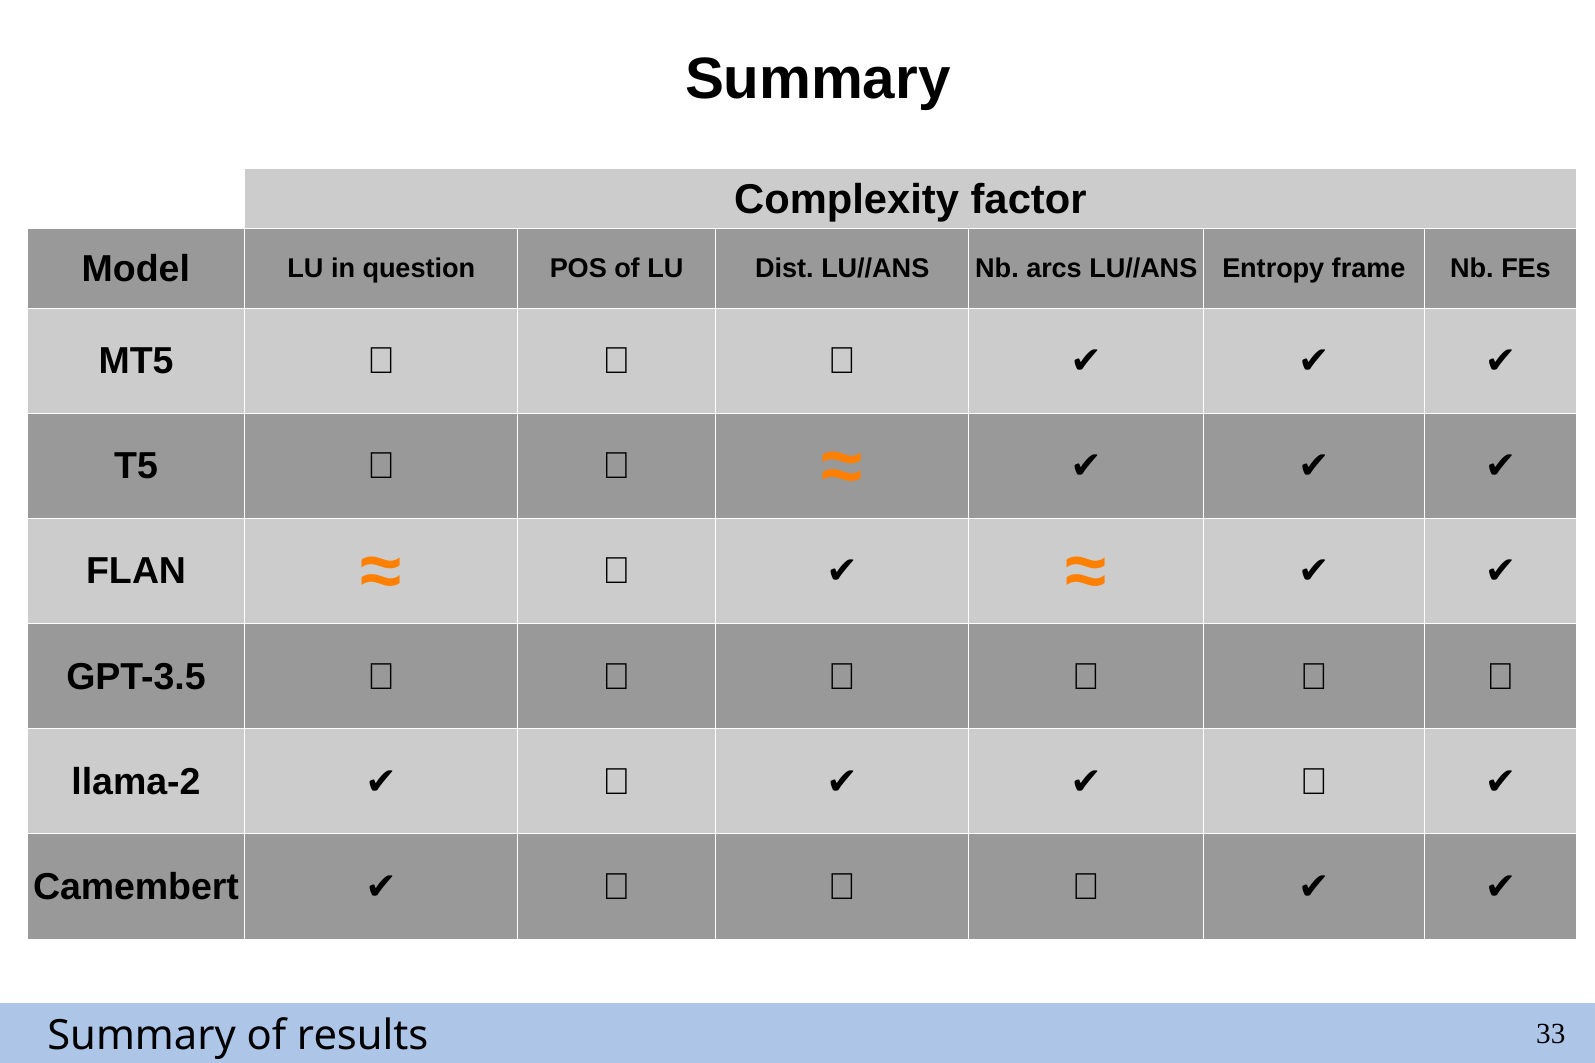

Summary
| | Complexity factor | | | | | |
| --- | --- | --- | --- | --- | --- | --- |
| Model | LU in question | POS of LU | Dist. LU//ANS | Nb. arcs LU//ANS | Entropy frame | Nb. FEs |
| MT5 | ❌ | ❌ | ❌ | ✔️ | ✔️ | ✔️ |
| T5 | ❌ | ❌ | ≈ | ✔️ | ✔️ | ✔️ |
| FLAN | ≈ | ❌ | ✔️ | ≈ | ✔️ | ✔️ |
| GPT-3.5 | ❌ | ❌ | ❌ | ❌ | ❌ | ❌ |
| llama-2 | ✔️ | ❌ | ✔️ | ✔️ | ❌ | ✔️ |
| Camembert | ✔️ | ❌ | ❌ | ❌ | ✔️ | ✔️ |
# Summary of results